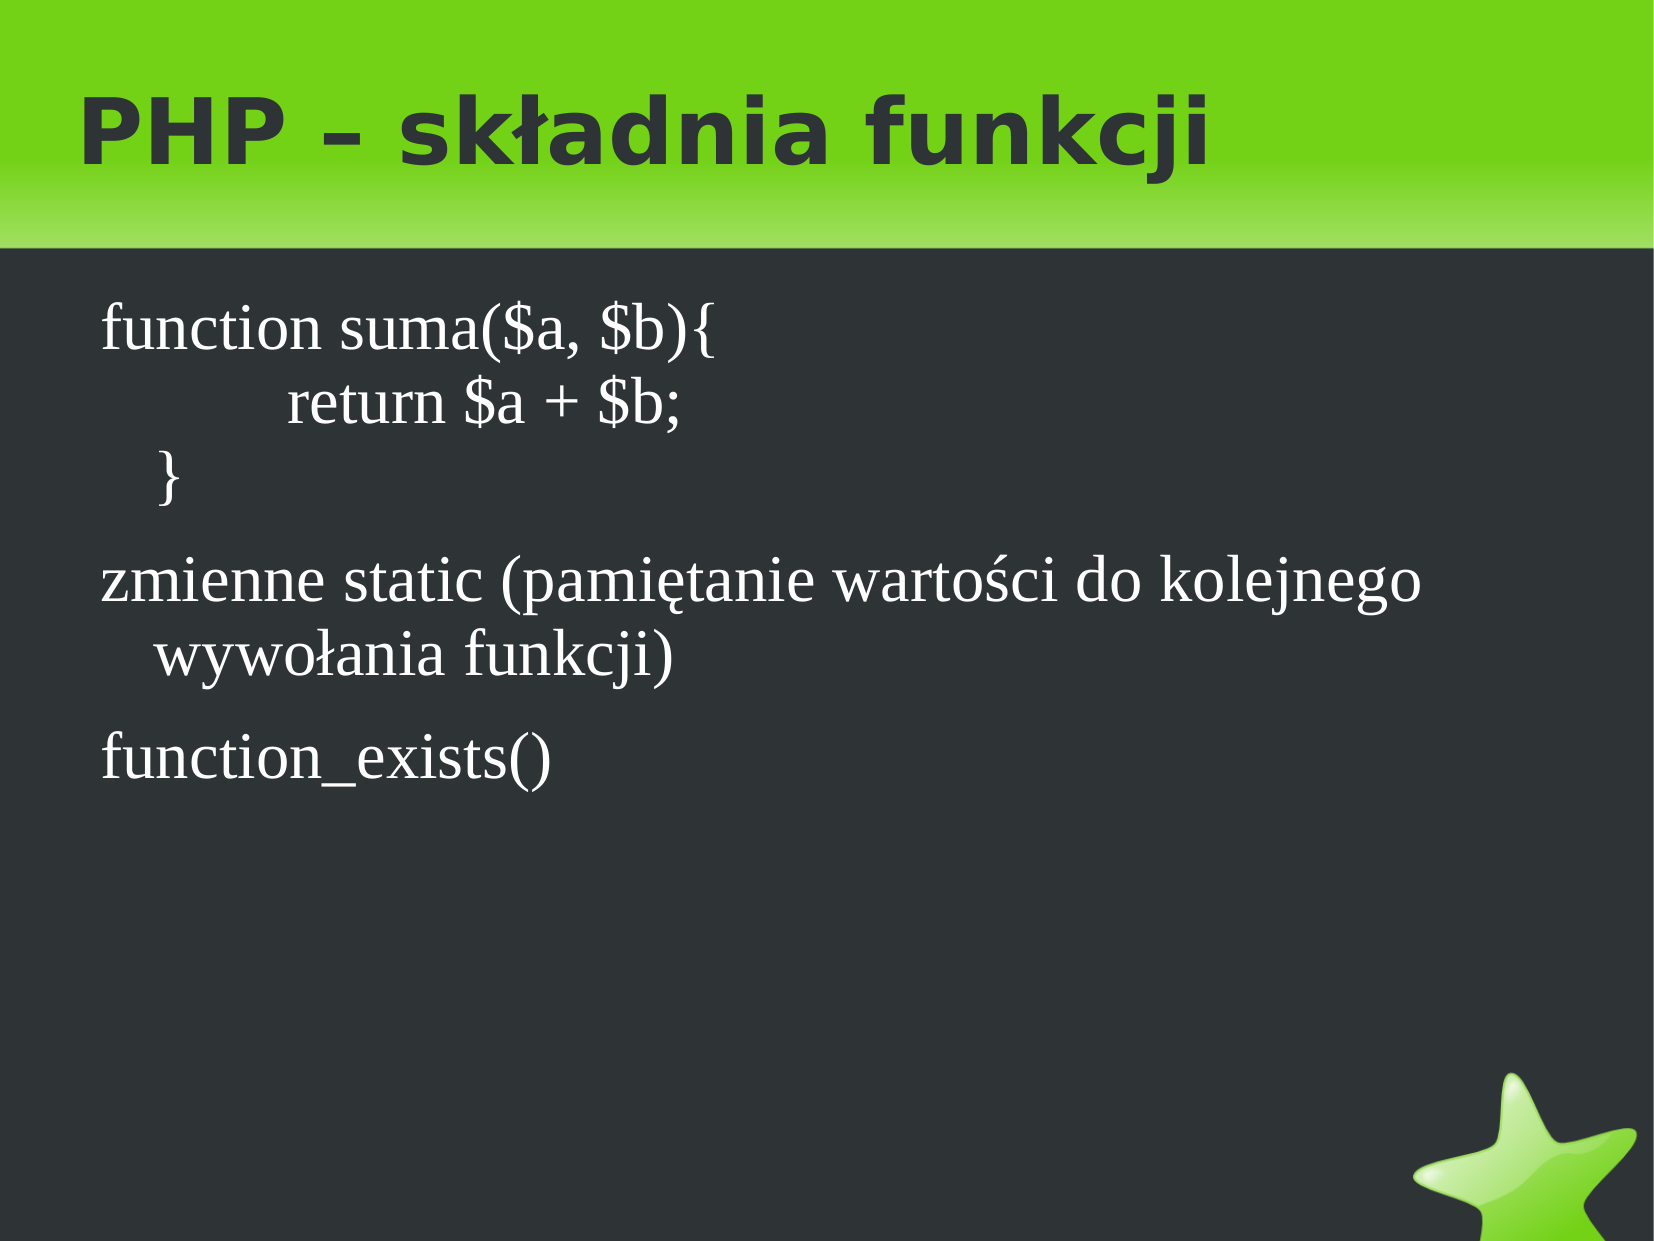

# PHP – składnia funkcji
function suma($a, $b){
 return $a + $b;
}
zmienne static (pamiętanie wartości do kolejnego wywołania funkcji)
function_exists()